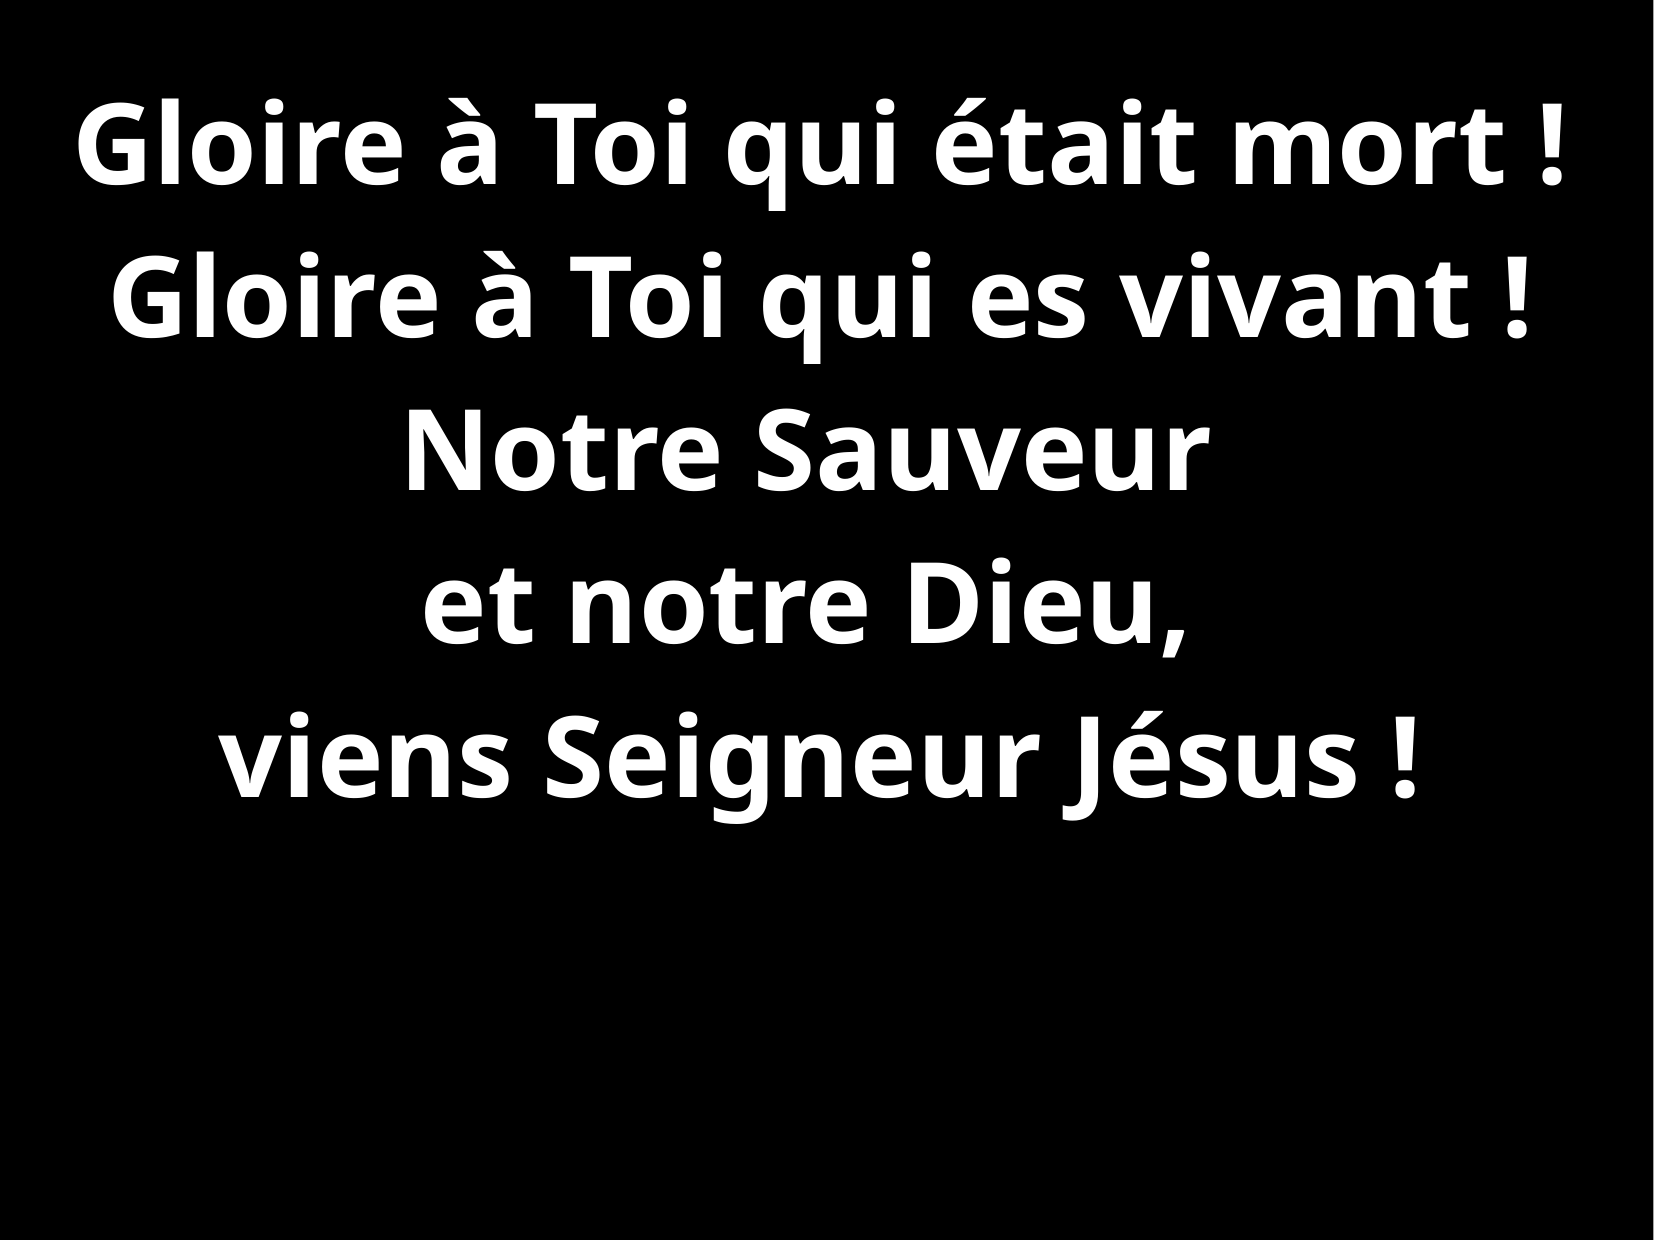

# Gloire à Toi qui était mort !
Gloire à Toi qui es vivant !
Notre Sauveur
et notre Dieu,
viens Seigneur Jésus !